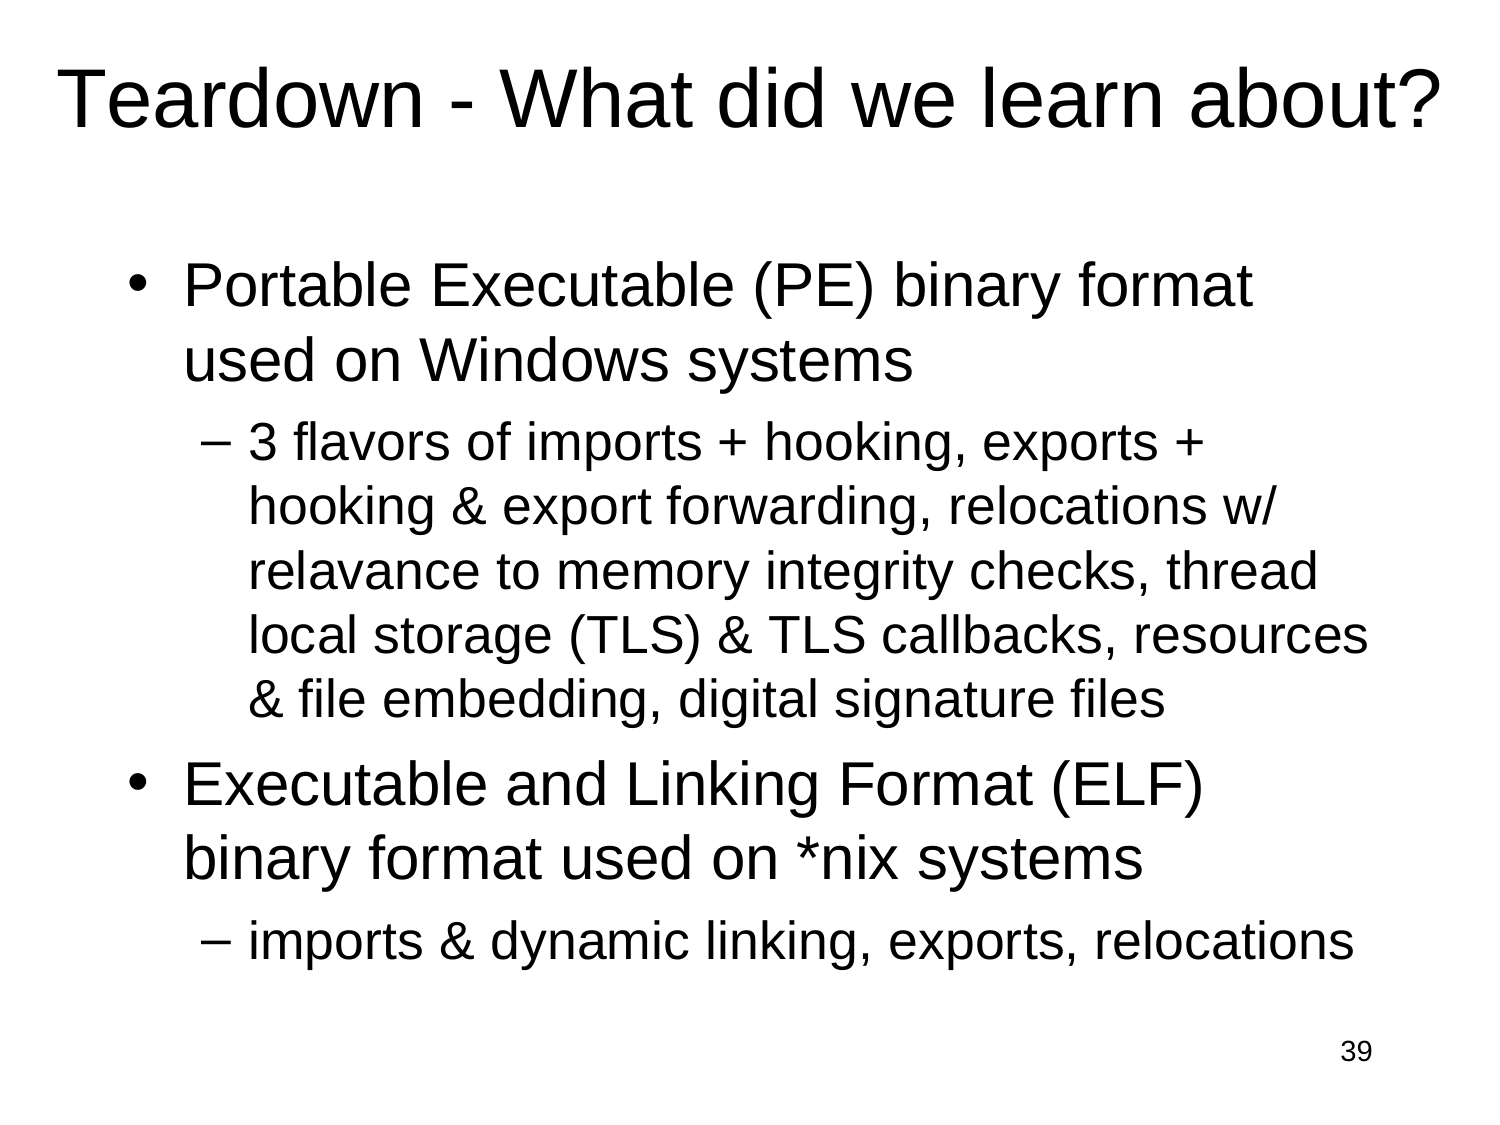

# Teardown - What did we learn about?
Portable Executable (PE) binary format used on Windows systems
3 flavors of imports + hooking, exports + hooking & export forwarding, relocations w/ relavance to memory integrity checks, thread local storage (TLS) & TLS callbacks, resources & file embedding, digital signature files
Executable and Linking Format (ELF) binary format used on *nix systems
imports & dynamic linking, exports, relocations